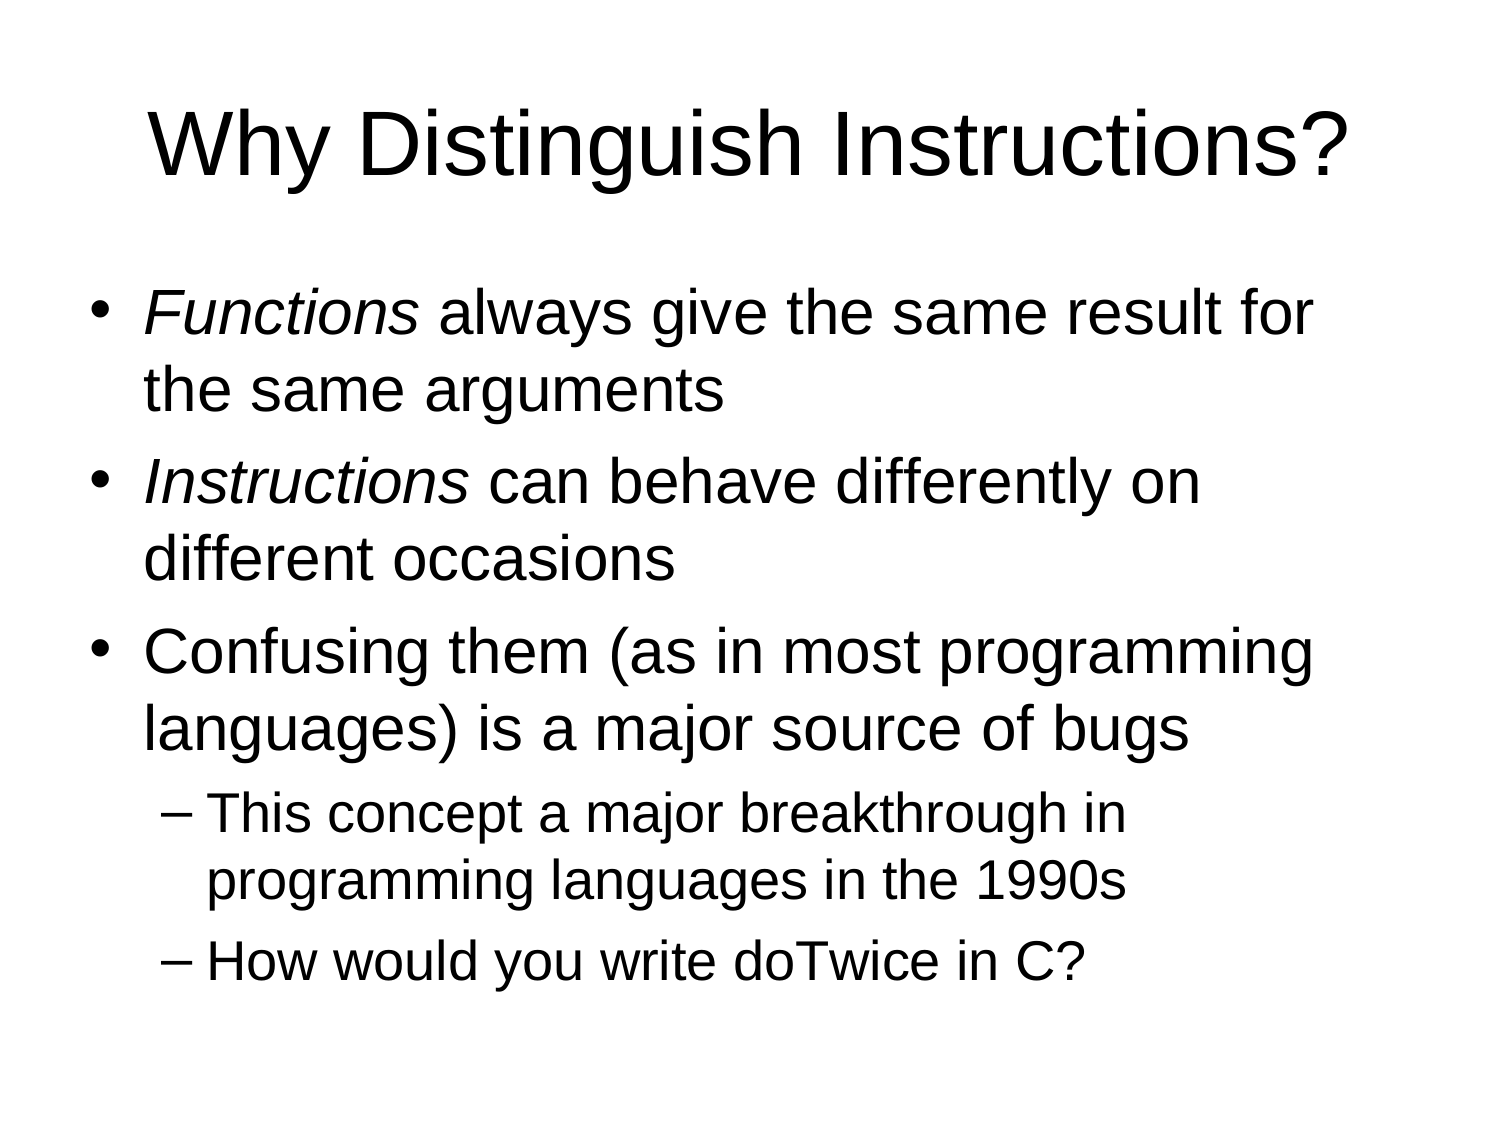

# Why Distinguish Instructions?
Functions always give the same result for the same arguments
Instructions can behave differently on different occasions
Confusing them (as in most programming languages) is a major source of bugs
This concept a major breakthrough in programming languages in the 1990s
How would you write doTwice in C?